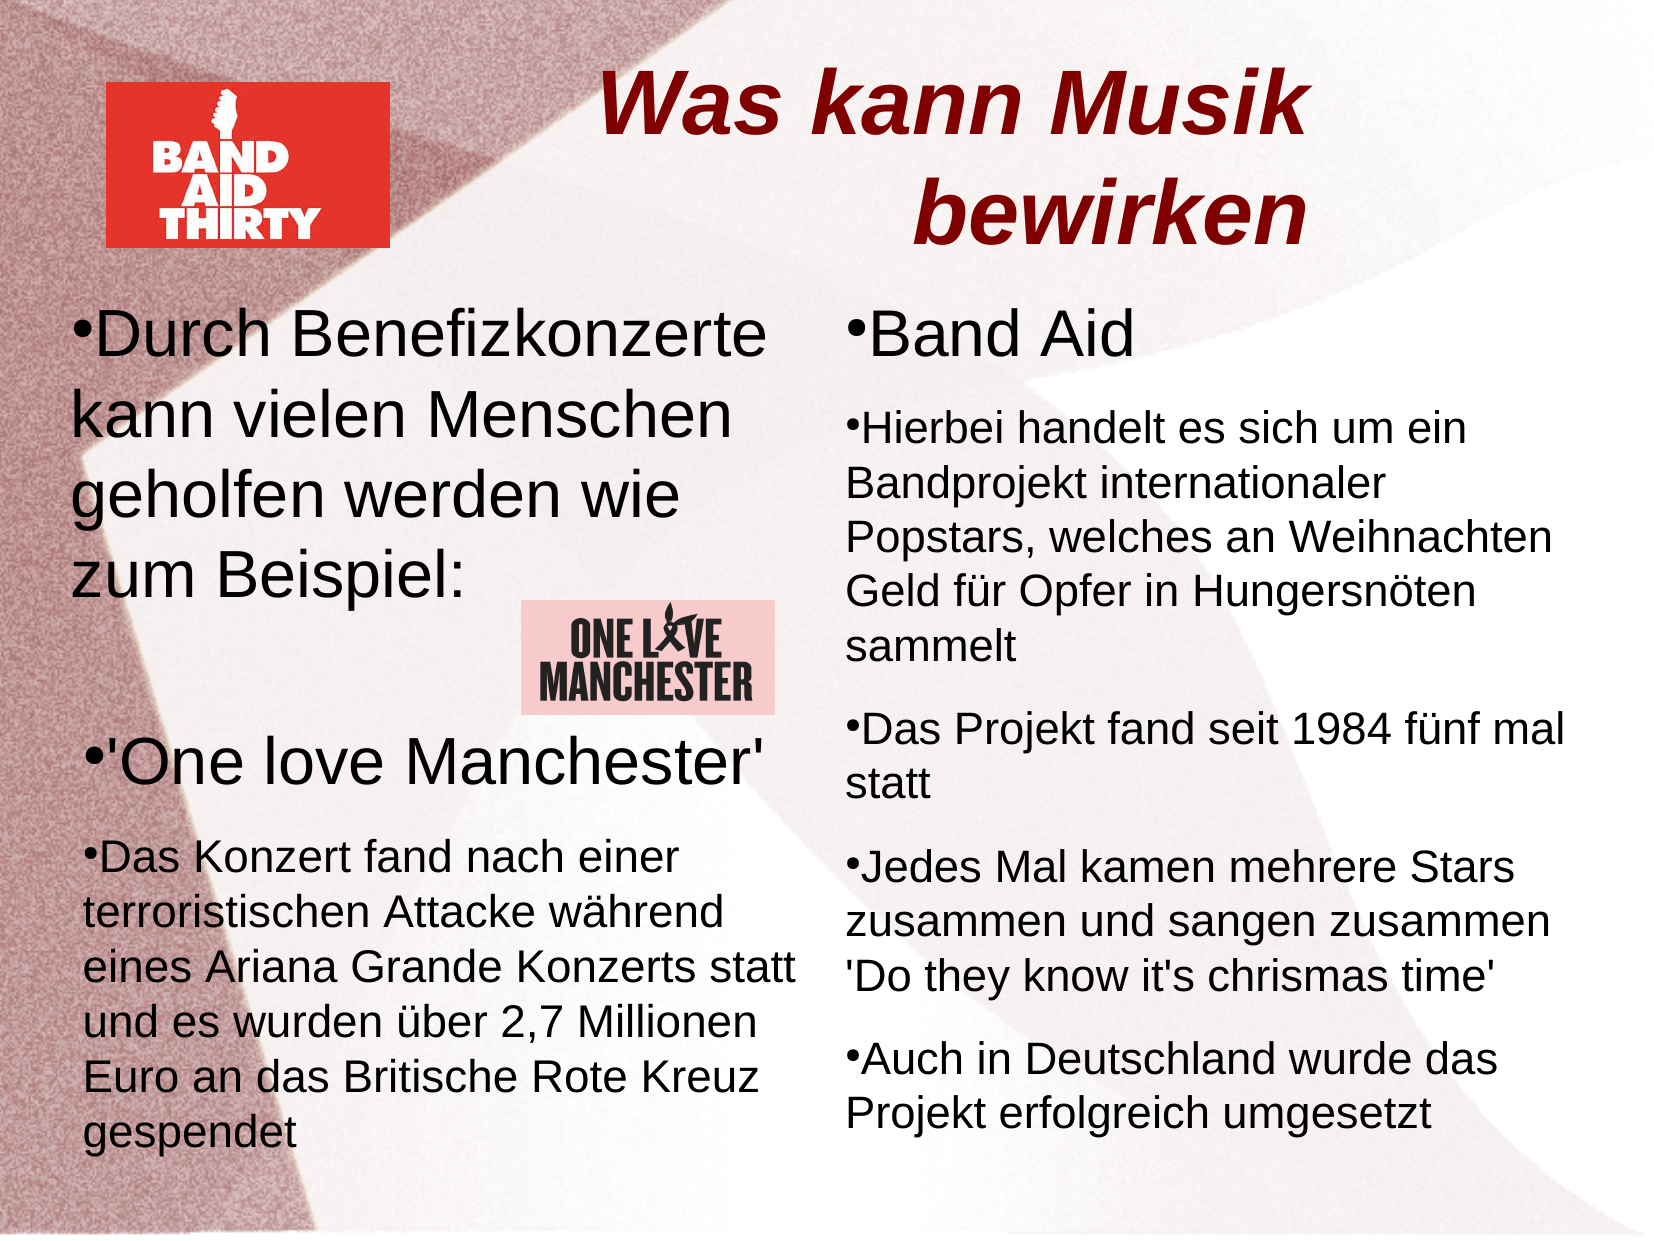

# Was kann Musik bewirken
Durch Benefizkonzerte kann vielen Menschen geholfen werden wie zum Beispiel:
Band Aid
Hierbei handelt es sich um ein Bandprojekt internationaler Popstars, welches an Weihnachten Geld für Opfer in Hungersnöten sammelt
Das Projekt fand seit 1984 fünf mal statt
Jedes Mal kamen mehrere Stars zusammen und sangen zusammen 'Do they know it's chrismas time'
Auch in Deutschland wurde das Projekt erfolgreich umgesetzt
'One love Manchester'
Das Konzert fand nach einer terroristischen Attacke während eines Ariana Grande Konzerts statt und es wurden über 2,7 Millionen Euro an das Britische Rote Kreuz gespendet